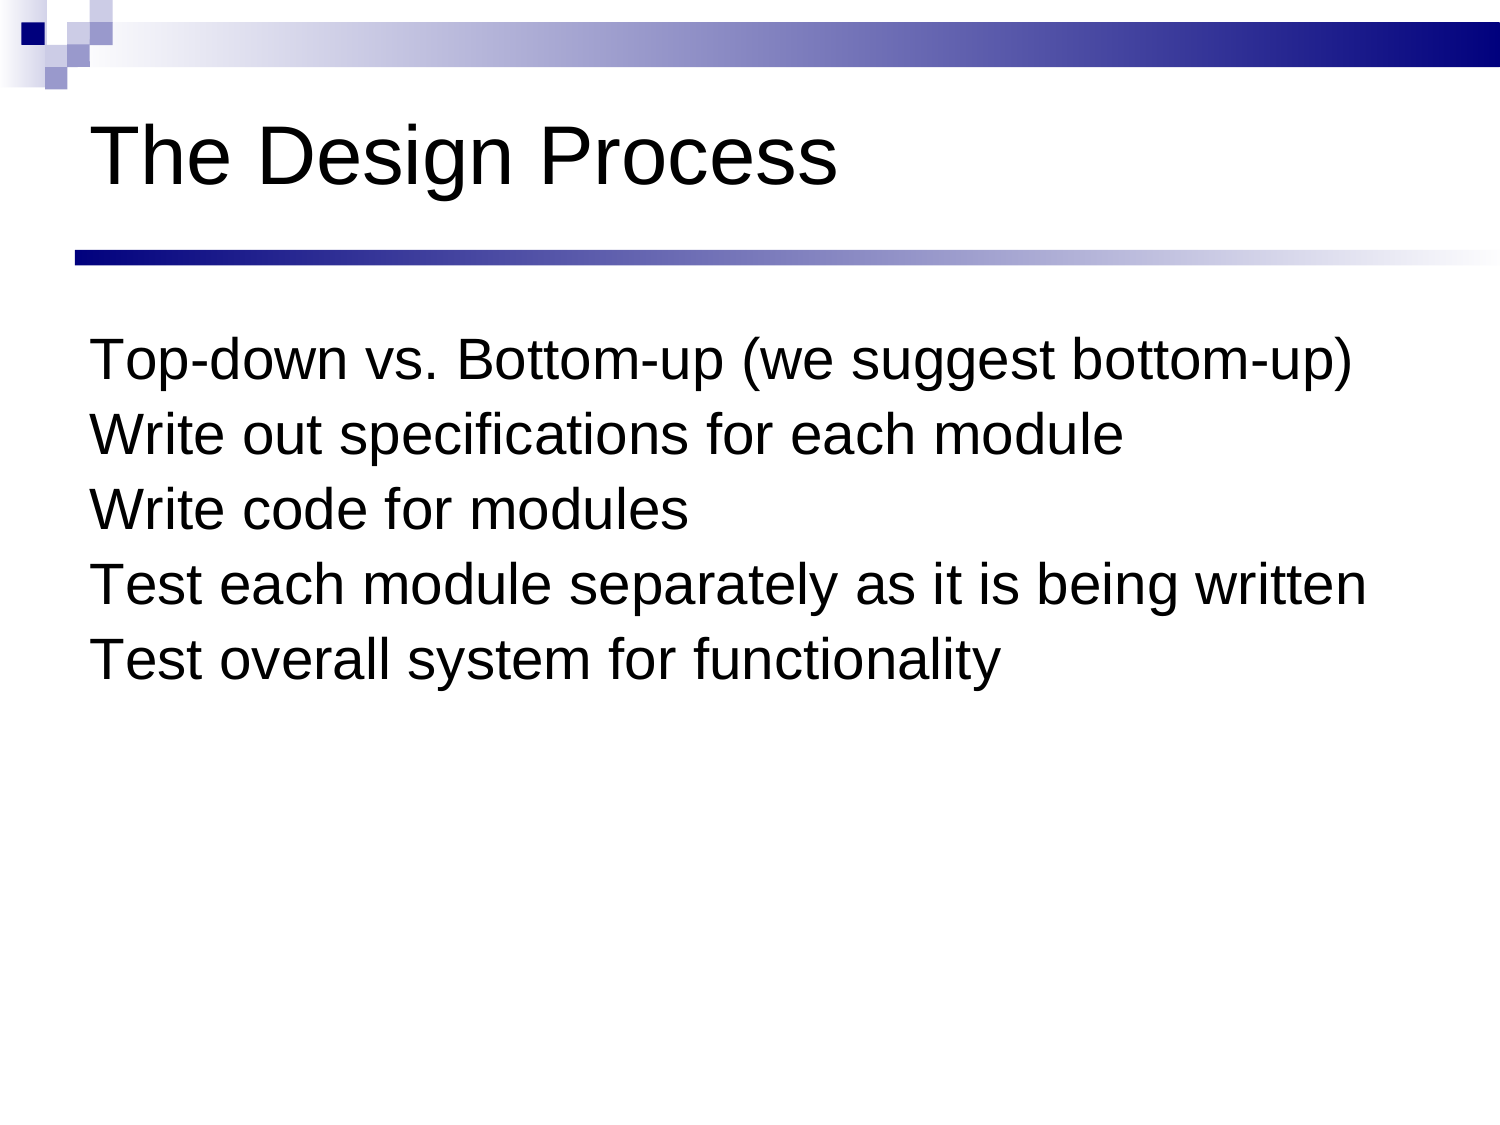

# The Design Process
Top-down vs. Bottom-up (we suggest bottom-up)
Write out specifications for each module
Write code for modules
Test each module separately as it is being written
Test overall system for functionality